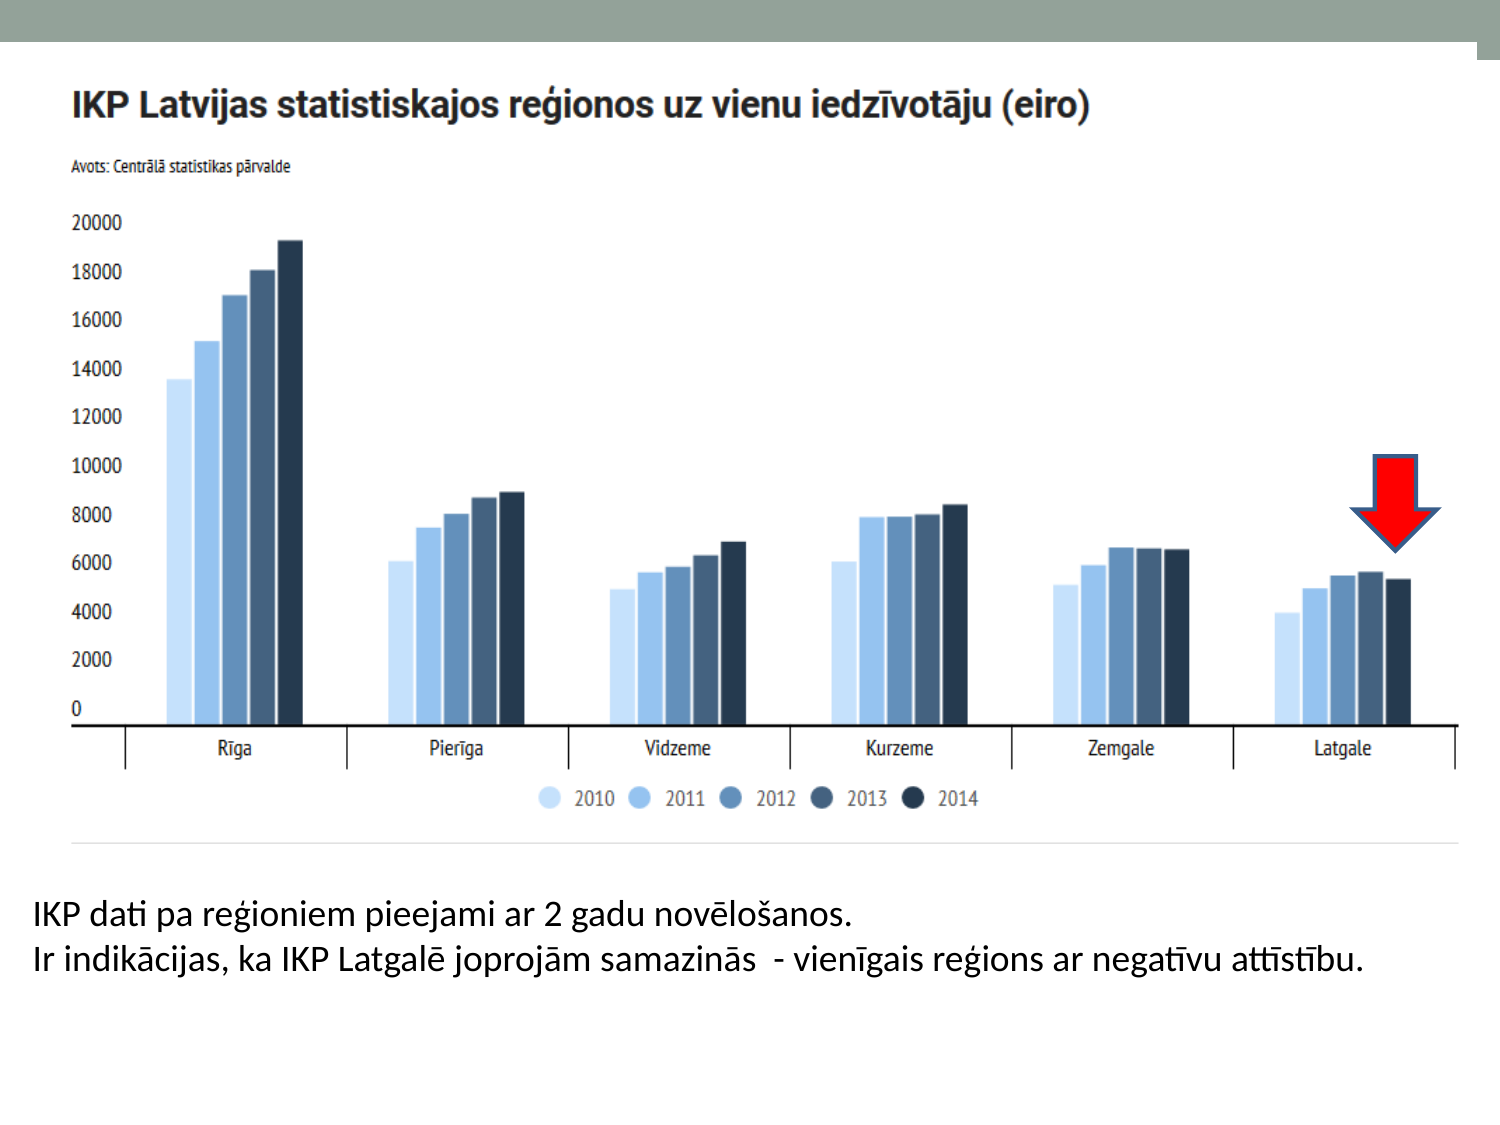

IKP dati pa reģioniem pieejami ar 2 gadu novēlošanos.
Ir indikācijas, ka IKP Latgalē joprojām samazinās - vienīgais reģions ar negatīvu attīstību.